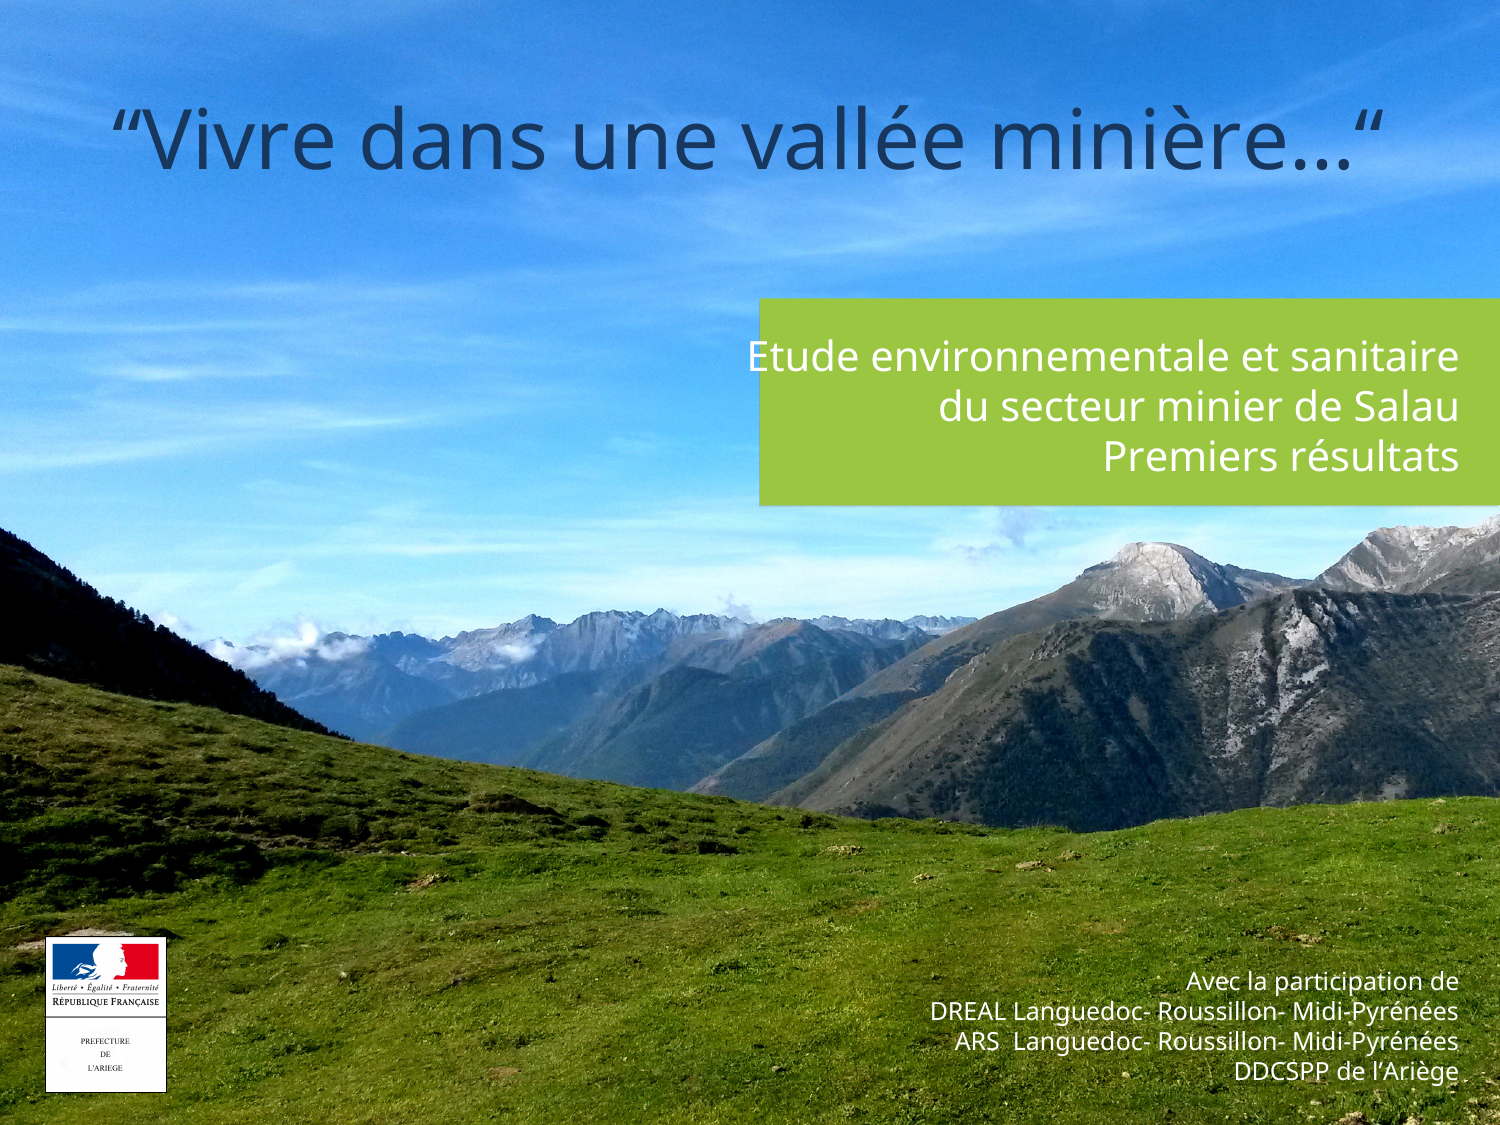

“Vivre dans une vallée minière…“
Etude environnementale et sanitaire
du secteur minier de Salau
Premiers résultats
Avec la participation de
DREAL Languedoc- Roussillon- Midi-Pyrénées
ARS Languedoc- Roussillon- Midi-Pyrénées
DDCSPP de l’Ariège